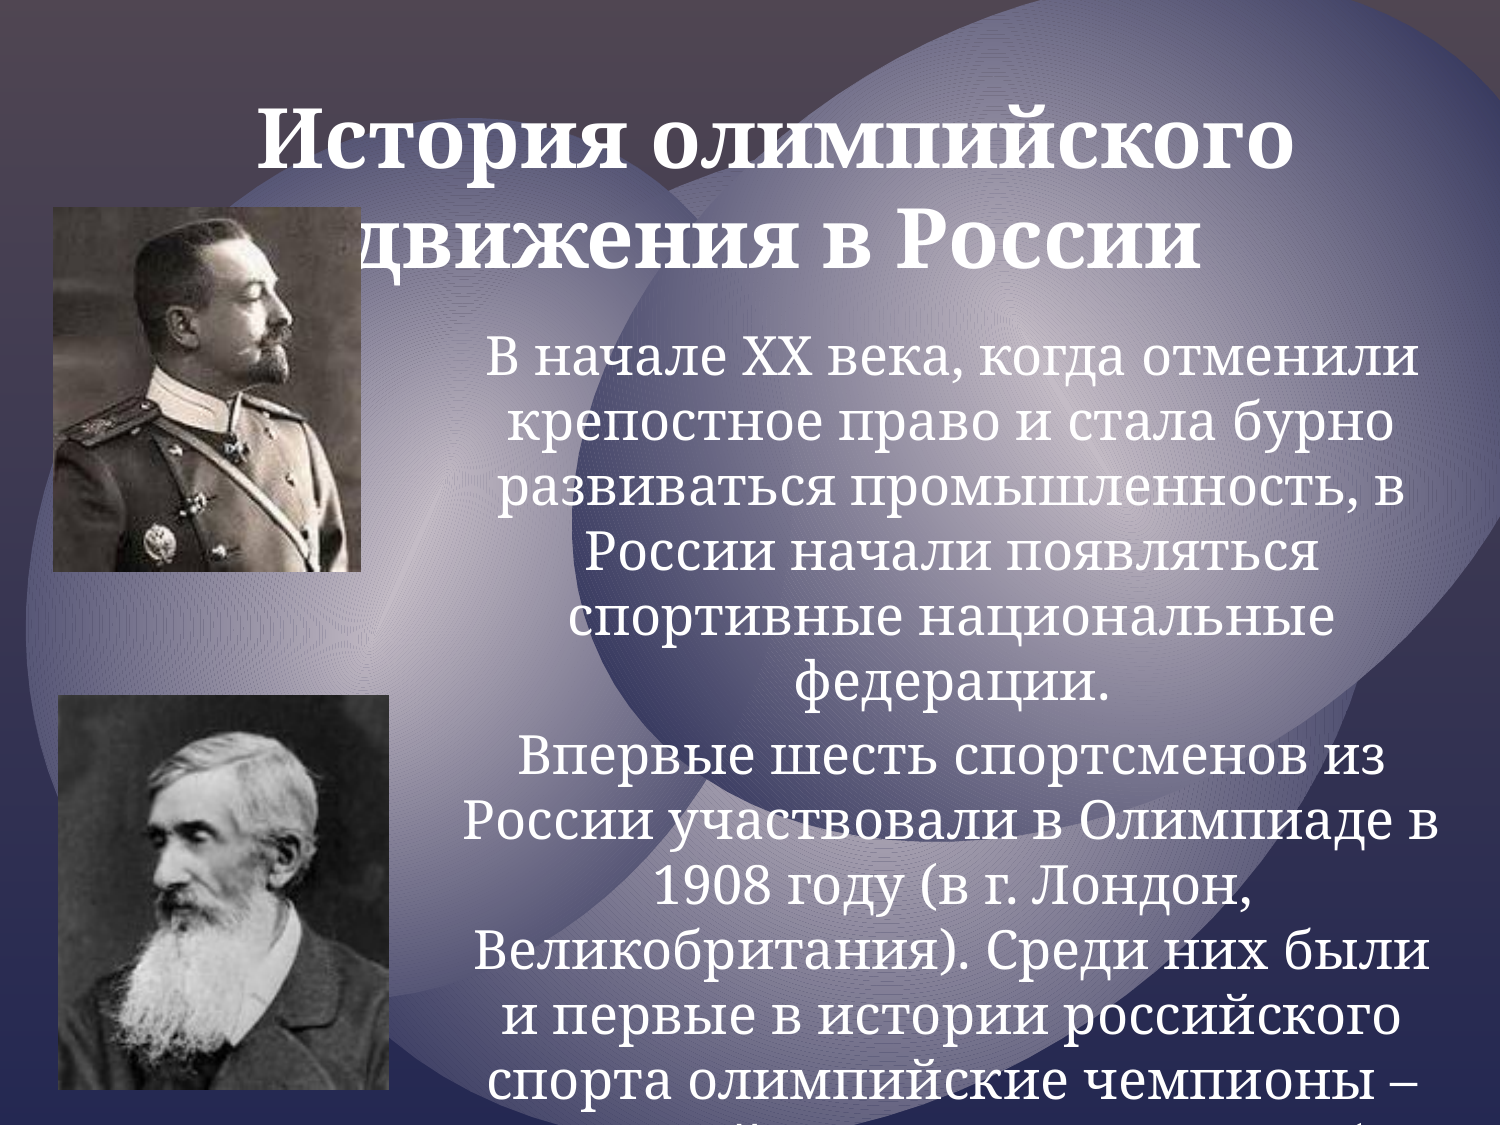

История олимпийского движения в России
# В начале XX века, когда отменили крепостное право и стала бурно развиваться промышленность, в России начали появляться спортивные национальные федерации.
Впервые шесть спортсменов из России участвовали в Олимпиаде в 1908 году (в г. Лондон, Великобритания). Среди них были и первые в истории российского спорта олимпийские чемпионы – Николай Панин-Коломенкин (I место), фигурист, а Алексей Петров и Николай Орлов (борьба), добыли серебро (заняли II место).